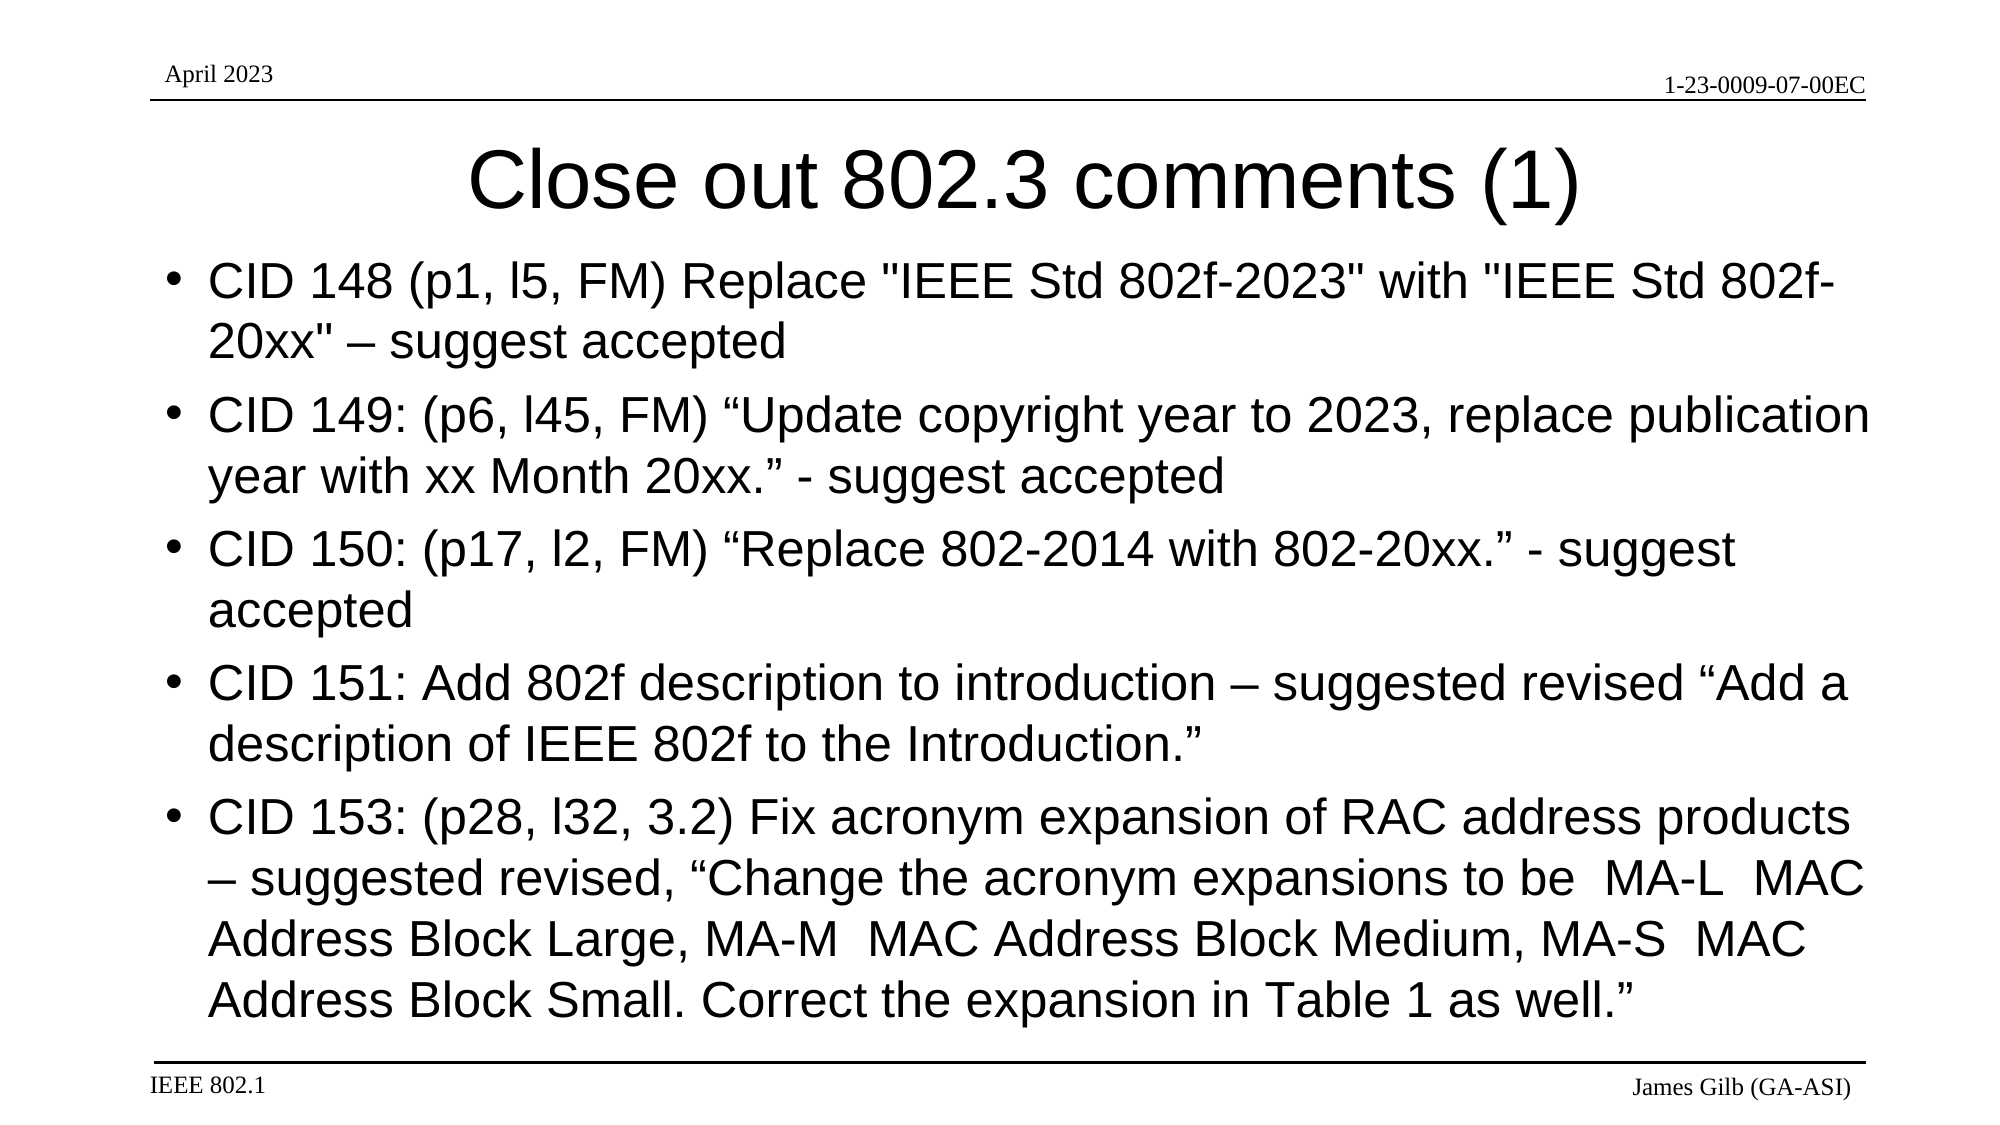

# Close out 802.3 comments (1)
CID 148 (p1, l5, FM) Replace "IEEE Std 802f-2023" with "IEEE Std 802f-20xx" – suggest accepted
CID 149: (p6, l45, FM) “Update copyright year to 2023, replace publication year with xx Month 20xx.” - suggest accepted
CID 150: (p17, l2, FM) “Replace 802-2014 with 802-20xx.” - suggest accepted
CID 151: Add 802f description to introduction – suggested revised “Add a description of IEEE 802f to the Introduction.”
CID 153: (p28, l32, 3.2) Fix acronym expansion of RAC address products – suggested revised, “Change the acronym expansions to be MA-L MAC Address Block Large, MA-M MAC Address Block Medium, MA-S MAC Address Block Small. Correct the expansion in Table 1 as well.”